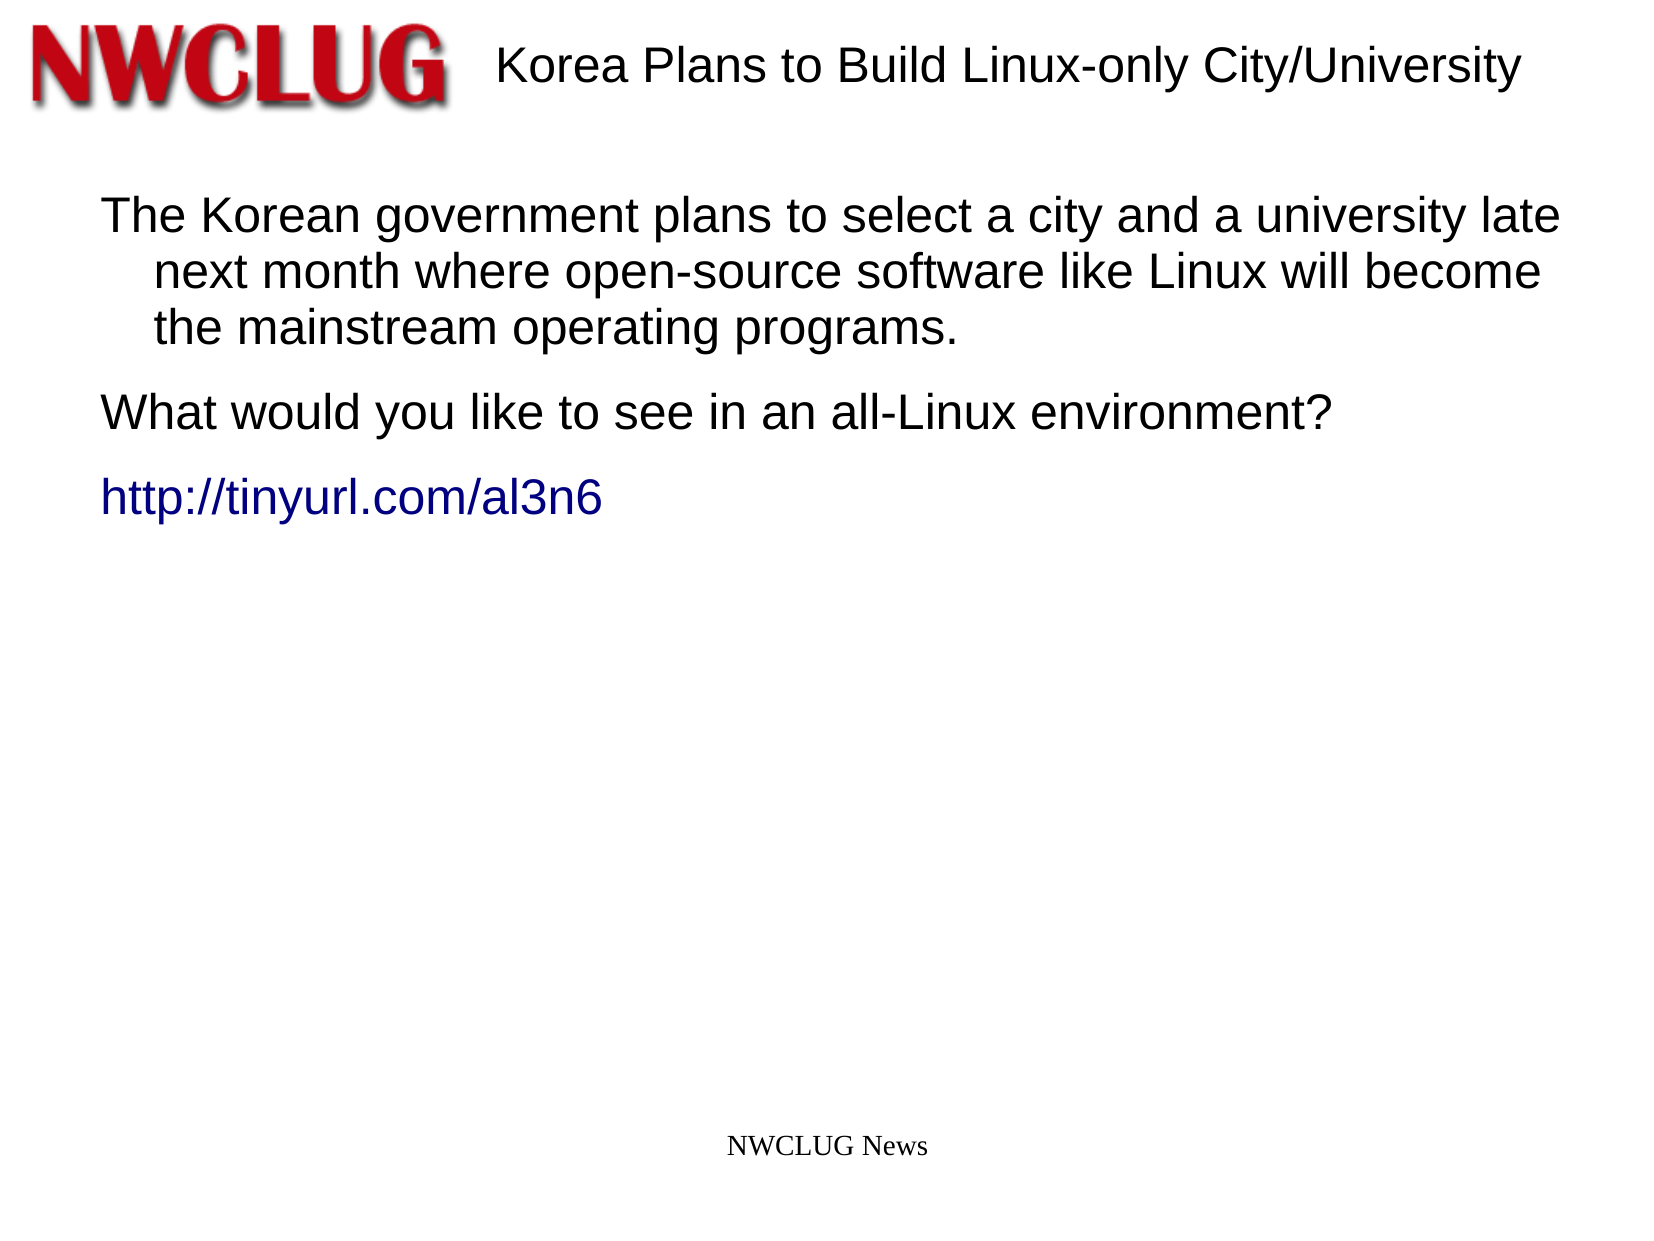

# Korea Plans to Build Linux-only City/University
The Korean government plans to select a city and a university late next month where open-source software like Linux will become the mainstream operating programs.
What would you like to see in an all-Linux environment?
http://tinyurl.com/al3n6